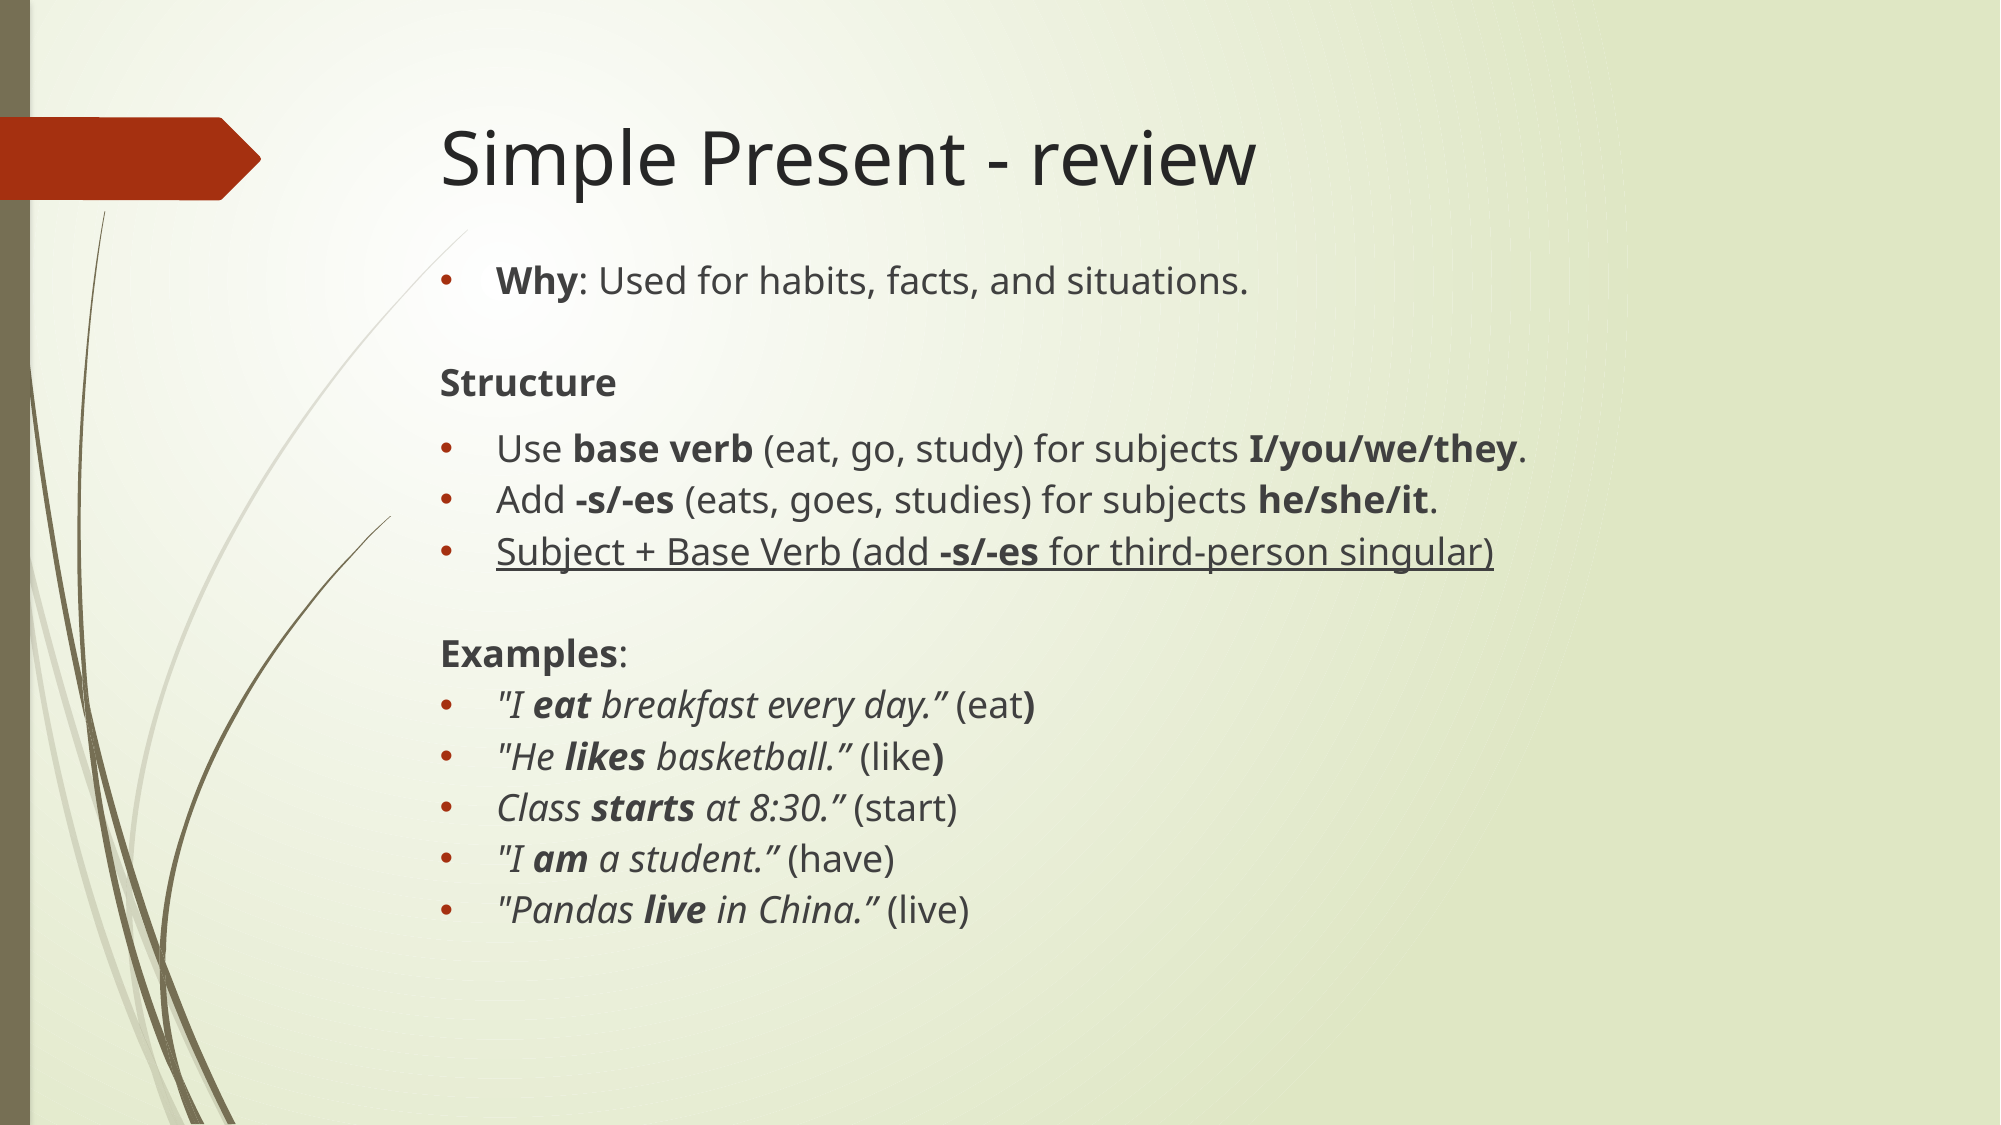

# Simple Present - review
Why: Used for habits, facts, and situations.
Structure
Use base verb (eat, go, study) for subjects I/you/we/they.
Add -s/-es (eats, goes, studies) for subjects he/she/it.
Subject + Base Verb (add -s/-es for third-person singular)
Examples:
"I eat breakfast every day.” (eat)
"He likes basketball.” (like)
Class starts at 8:30.” (start)
"I am a student.” (have)
"Pandas live in China.” (live)